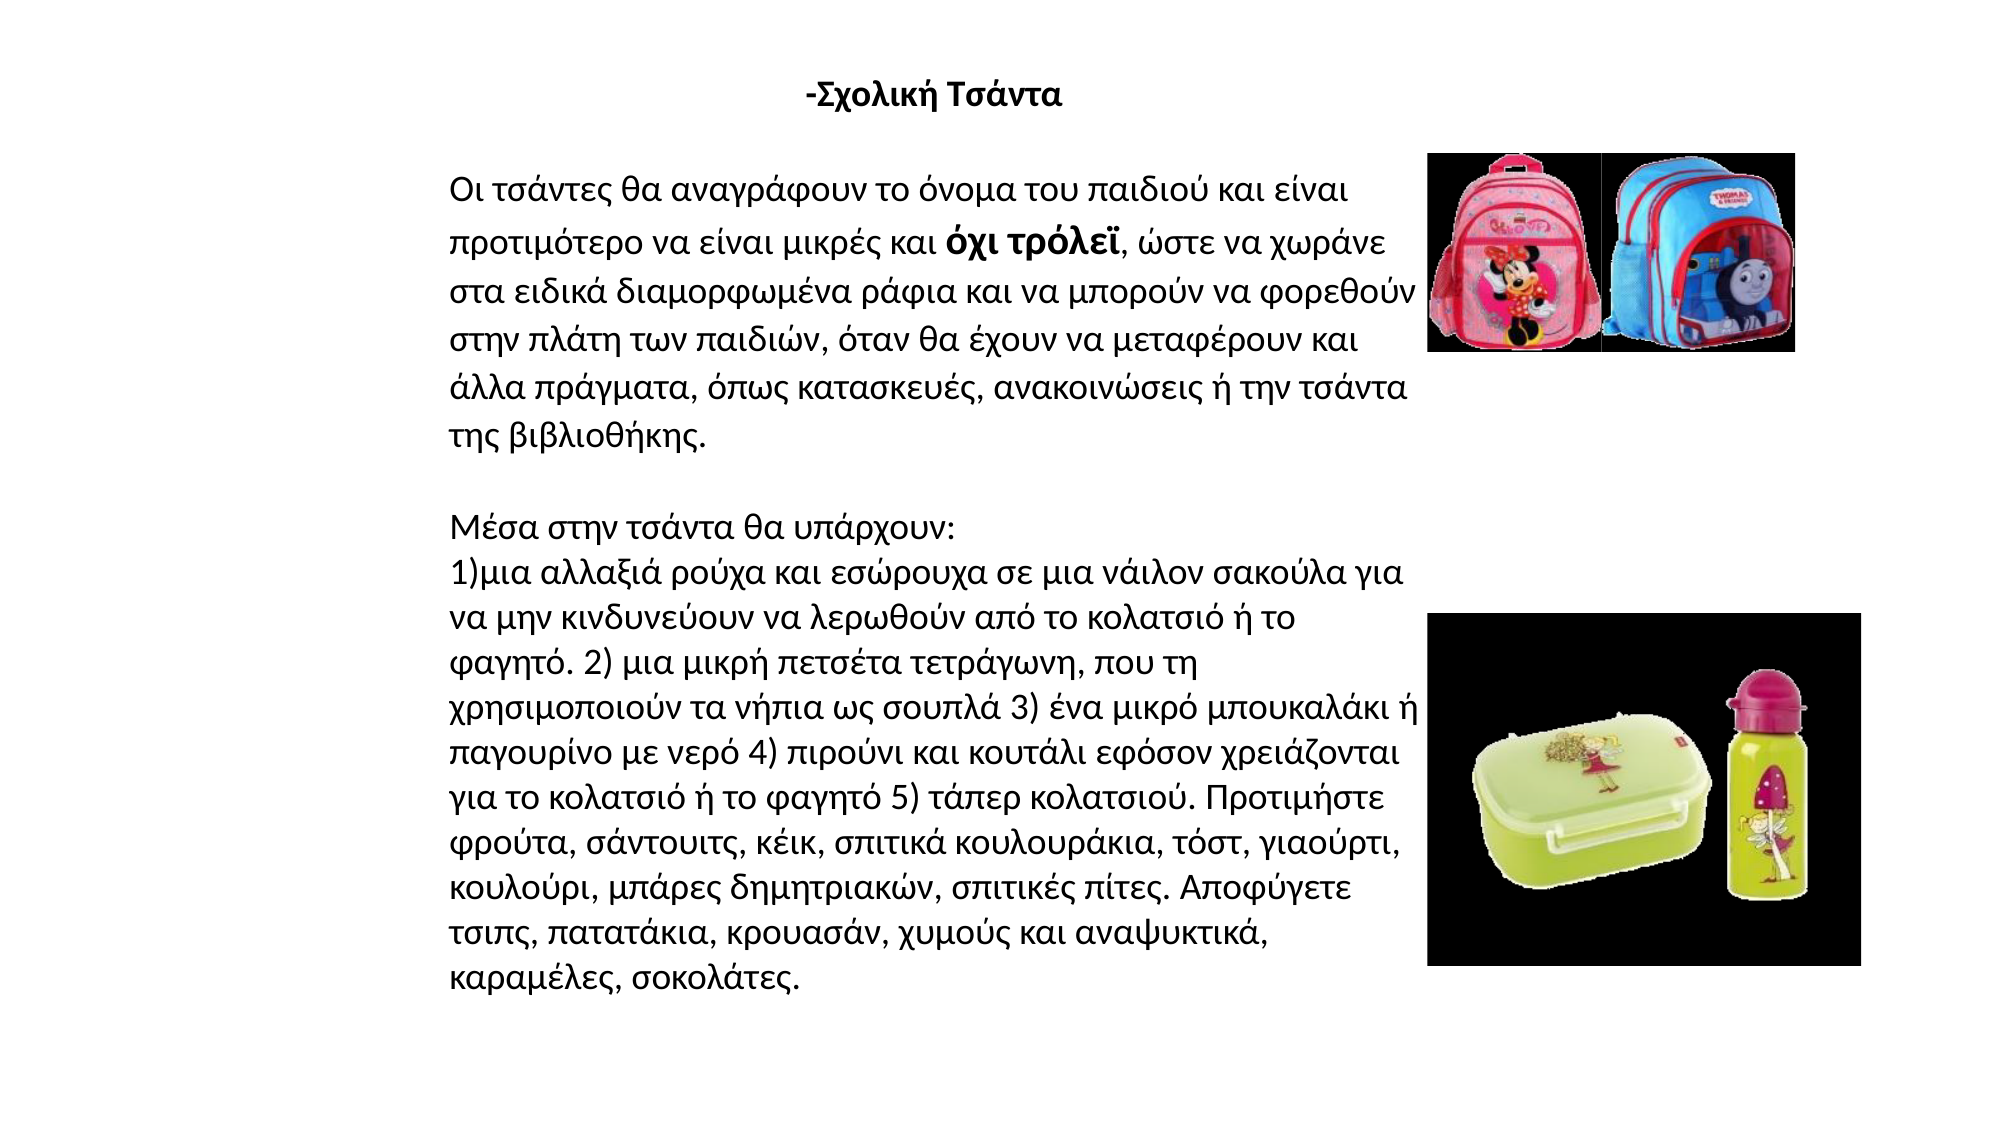

-Σχολική Τσάντα
Οι τσάντες θα αναγράφουν το όνομα του παιδιού και είναι προτιμότερο να είναι μικρές και όχι τρόλεϊ, ώστε να χωράνε στα ειδικά διαμορφωμένα ράφια και να μπορούν να φορεθούν στην πλάτη των παιδιών, όταν θα έχουν να μεταφέρουν και άλλα πράγματα, όπως κατασκευές, ανακοινώσεις ή την τσάντα της βιβλιοθήκης.
Μέσα στην τσάντα θα υπάρχουν:
1)μια αλλαξιά ρούχα και εσώρουχα σε μια νάιλον σακούλα για να μην κινδυνεύουν να λερωθούν από το κολατσιό ή το φαγητό. 2) μια μικρή πετσέτα τετράγωνη, που τη χρησιμοποιούν τα νήπια ως σουπλά 3) ένα μικρό μπουκαλάκι ή παγουρίνο με νερό 4) πιρούνι και κουτάλι εφόσον χρειάζονται για το κολατσιό ή το φαγητό 5) τάπερ κολατσιού. Προτιμήστε φρούτα, σάντουιτς, κέικ, σπιτικά κουλουράκια, τόστ, γιαούρτι, κουλούρι, μπάρες δημητριακών, σπιτικές πίτες. Αποφύγετε τσιπς, πατατάκια, κρουασάν, χυμούς και αναψυκτικά, καραμέλες, σοκολάτες.